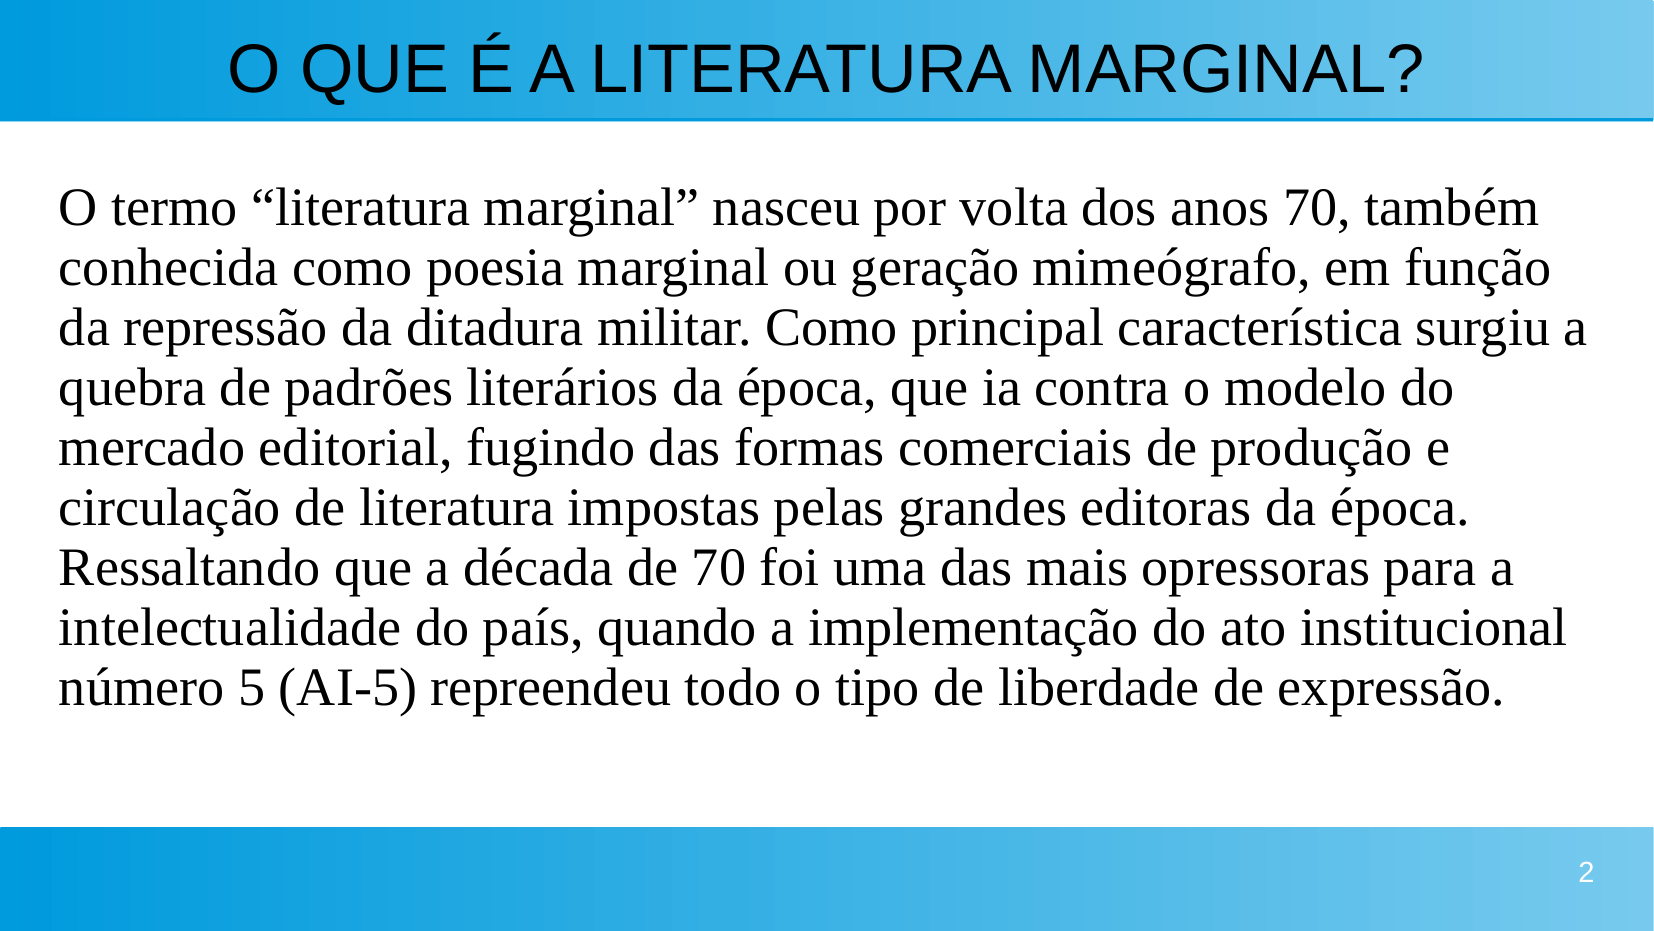

# O QUE É A LITERATURA MARGINAL?
O termo “literatura marginal” nasceu por volta dos anos 70, também conhecida como poesia marginal ou geração mimeógrafo, em função da repressão da ditadura militar. Como principal característica surgiu a quebra de padrões literários da época, que ia contra o modelo do mercado editorial, fugindo das formas comerciais de produção e circulação de literatura impostas pelas grandes editoras da época. Ressaltando que a década de 70 foi uma das mais opressoras para a intelectualidade do país, quando a implementação do ato institucional número 5 (AI-5) repreendeu todo o tipo de liberdade de expressão.
2